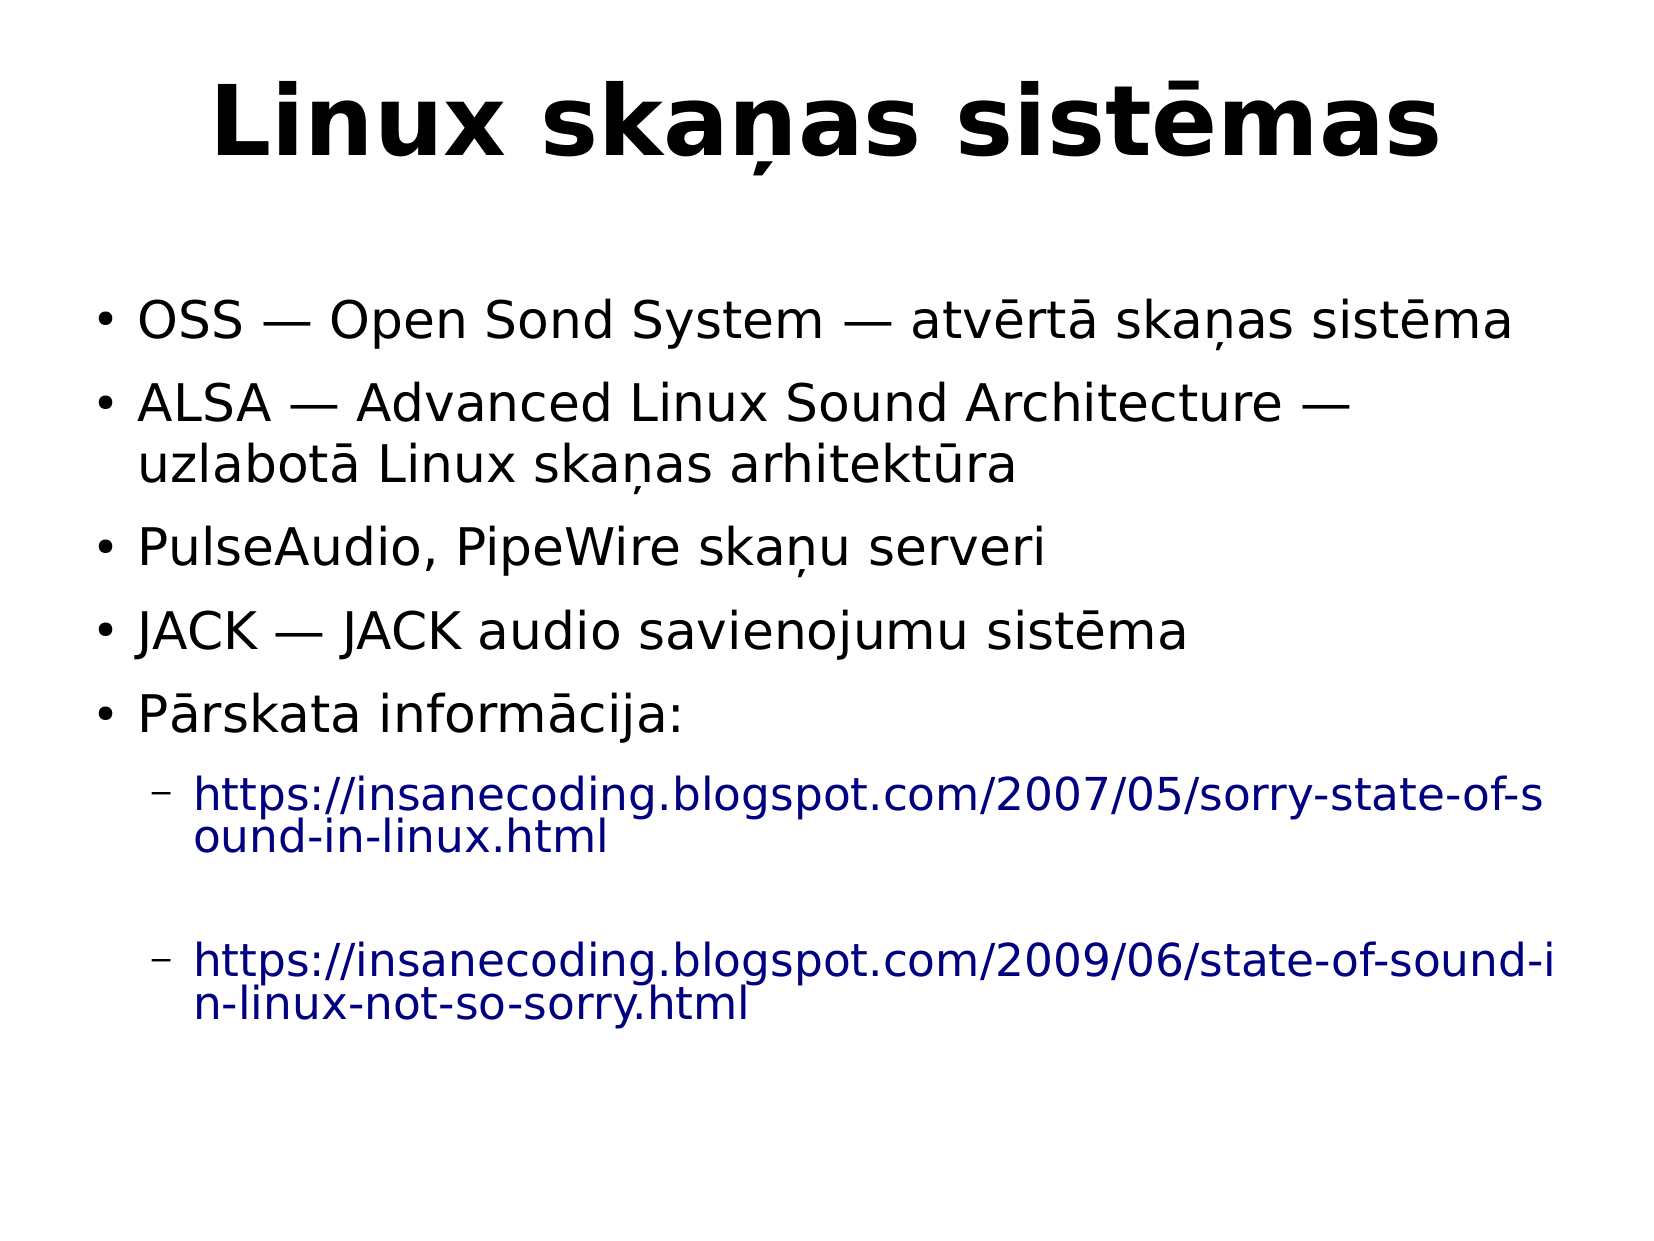

# Linux skaņas sistēmas
OSS — Open Sond System — atvērtā skaņas sistēma
ALSA — Advanced Linux Sound Architecture —
uzlabotā Linux skaņas arhitektūra
PulseAudio, PipeWire skaņu serveri
JACK — JACK audio savienojumu sistēma
Pārskata informācija:
https://insanecoding.blogspot.com/2007/05/sorry-state-of-sound-in-linux.html
https://insanecoding.blogspot.com/2009/06/state-of-sound-in-linux-not-so-sorry.html